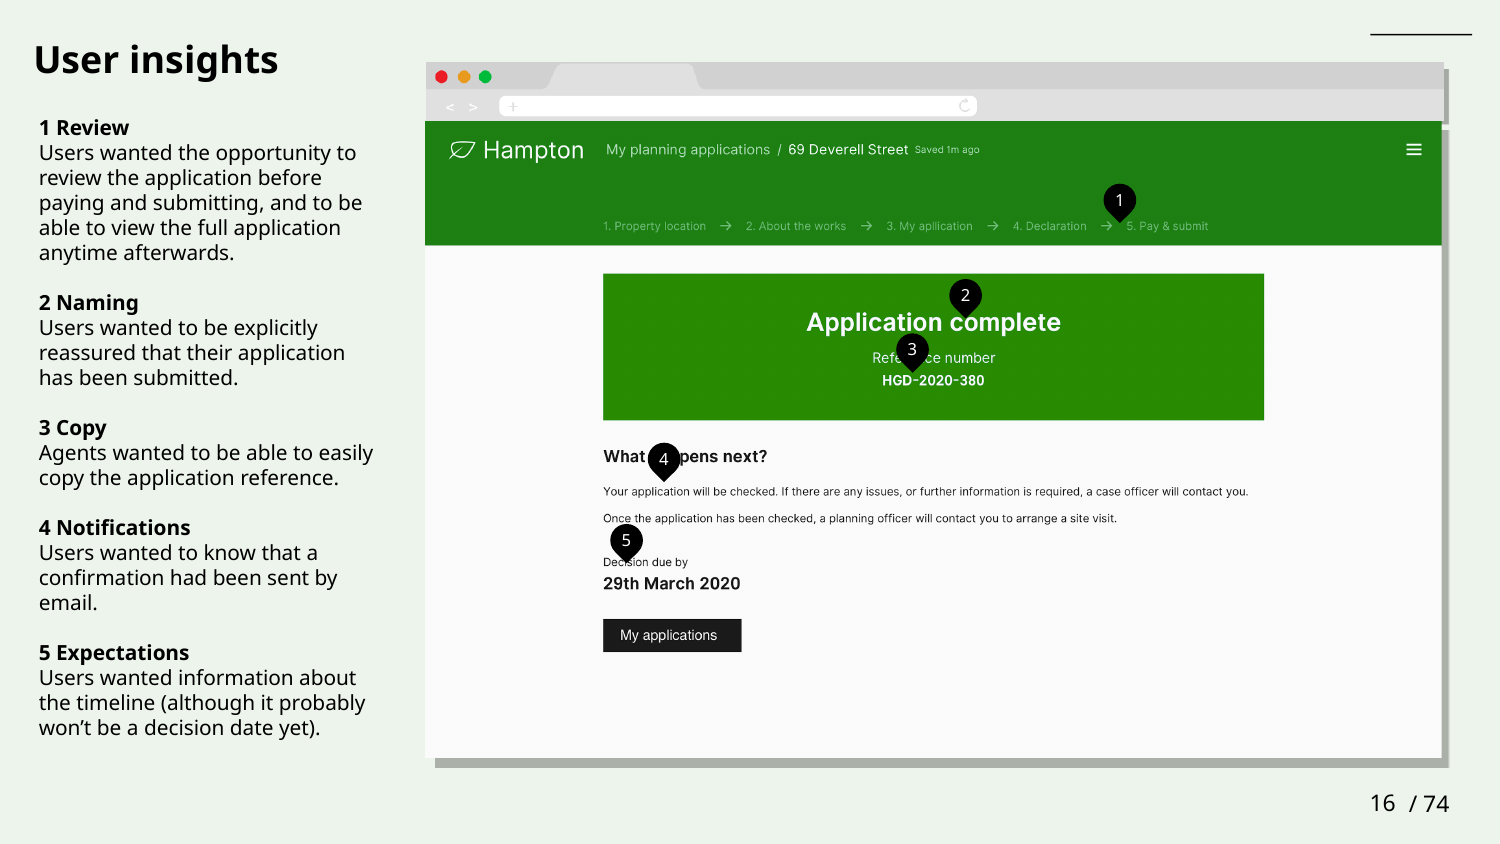

User insights
# 1 Review Users wanted the opportunity to review the application before paying and submitting, and to be able to view the full application anytime afterwards. 2 Naming Users wanted to be explicitly reassured that their application has been submitted. 3 Copy Agents wanted to be able to easily copy the application reference. 4 Notifications Users wanted to know that a confirmation had been sent by email. 5 Expectations Users wanted information about the timeline (although it probably won’t be a decision date yet).
1
2
3
4
5